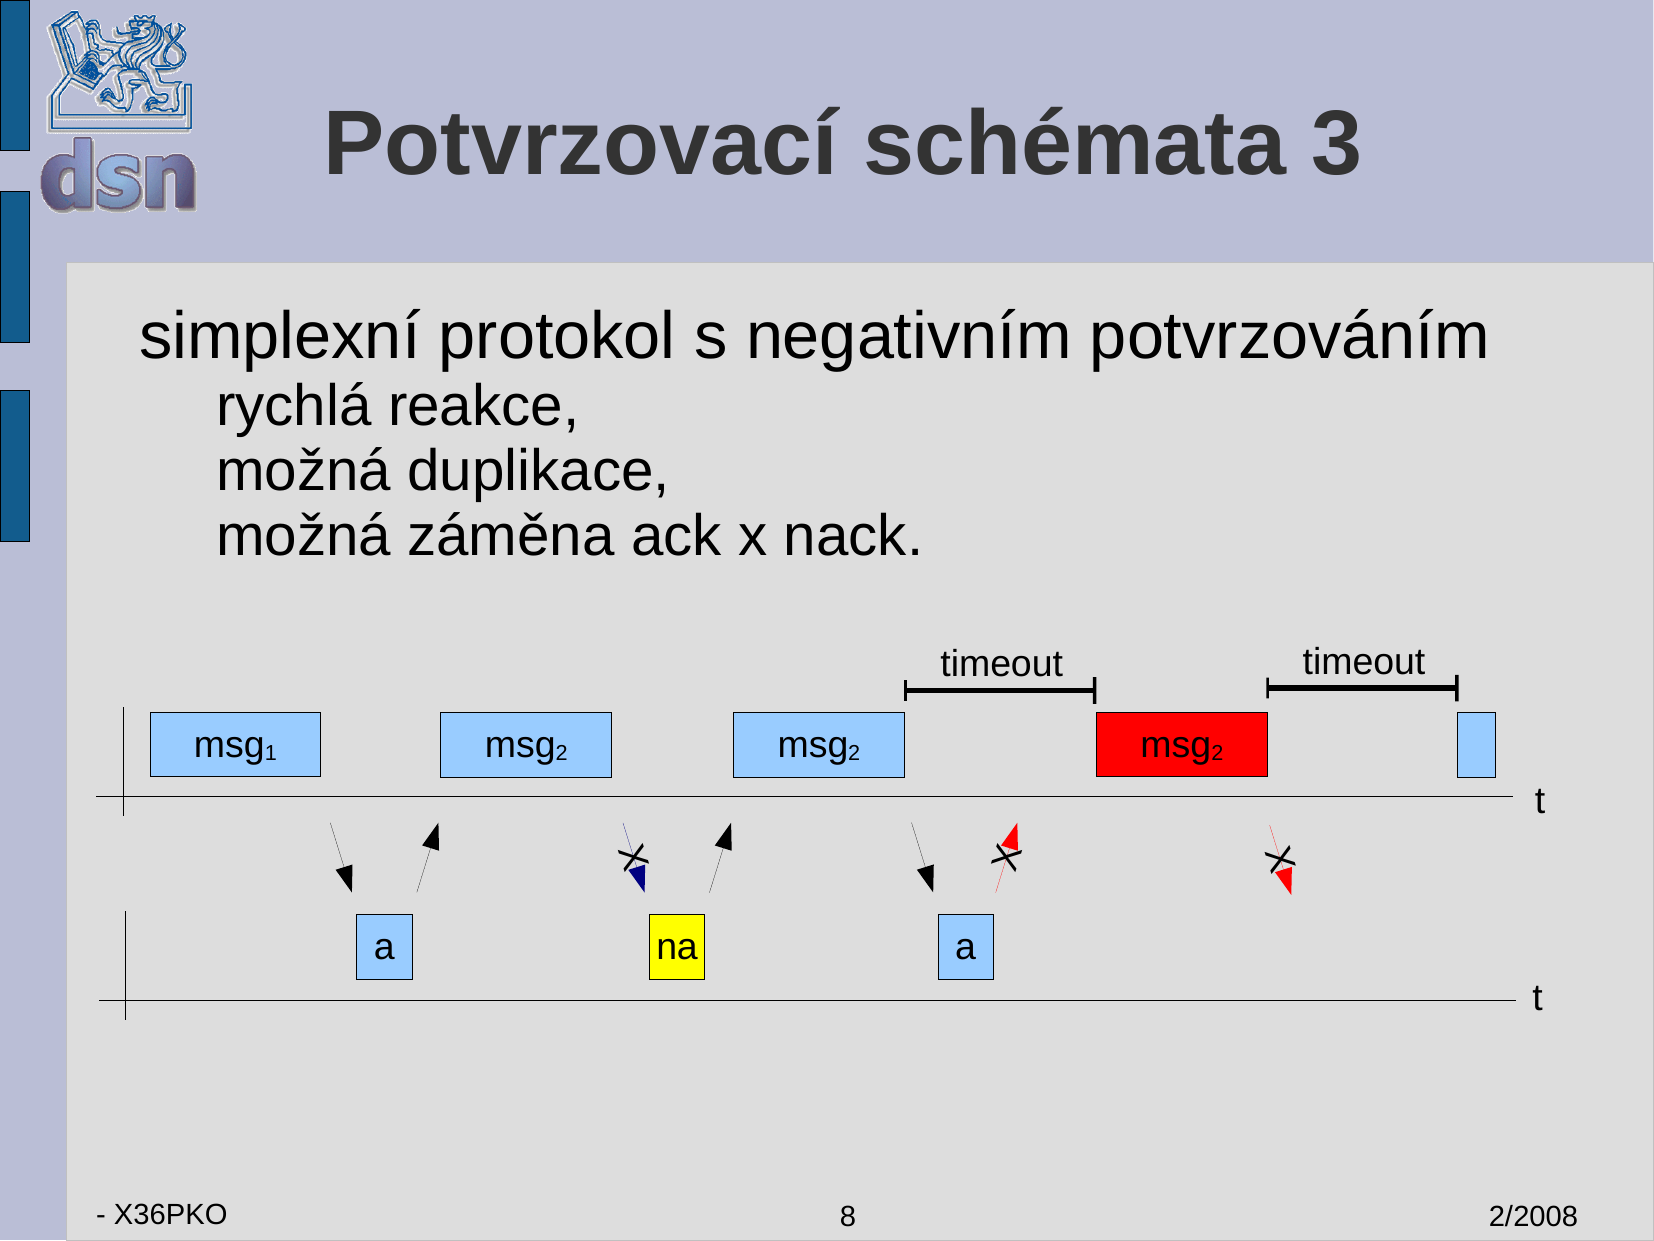

# Potvrzovací schémata 3
simplexní protokol s negativním potvrzováním
rychlá reakce,
možná duplikace,
možná záměna ack x nack.
timeout
timeout
msg1
msg2
msg2
msg2
t
X
X
X
a
a
na
t